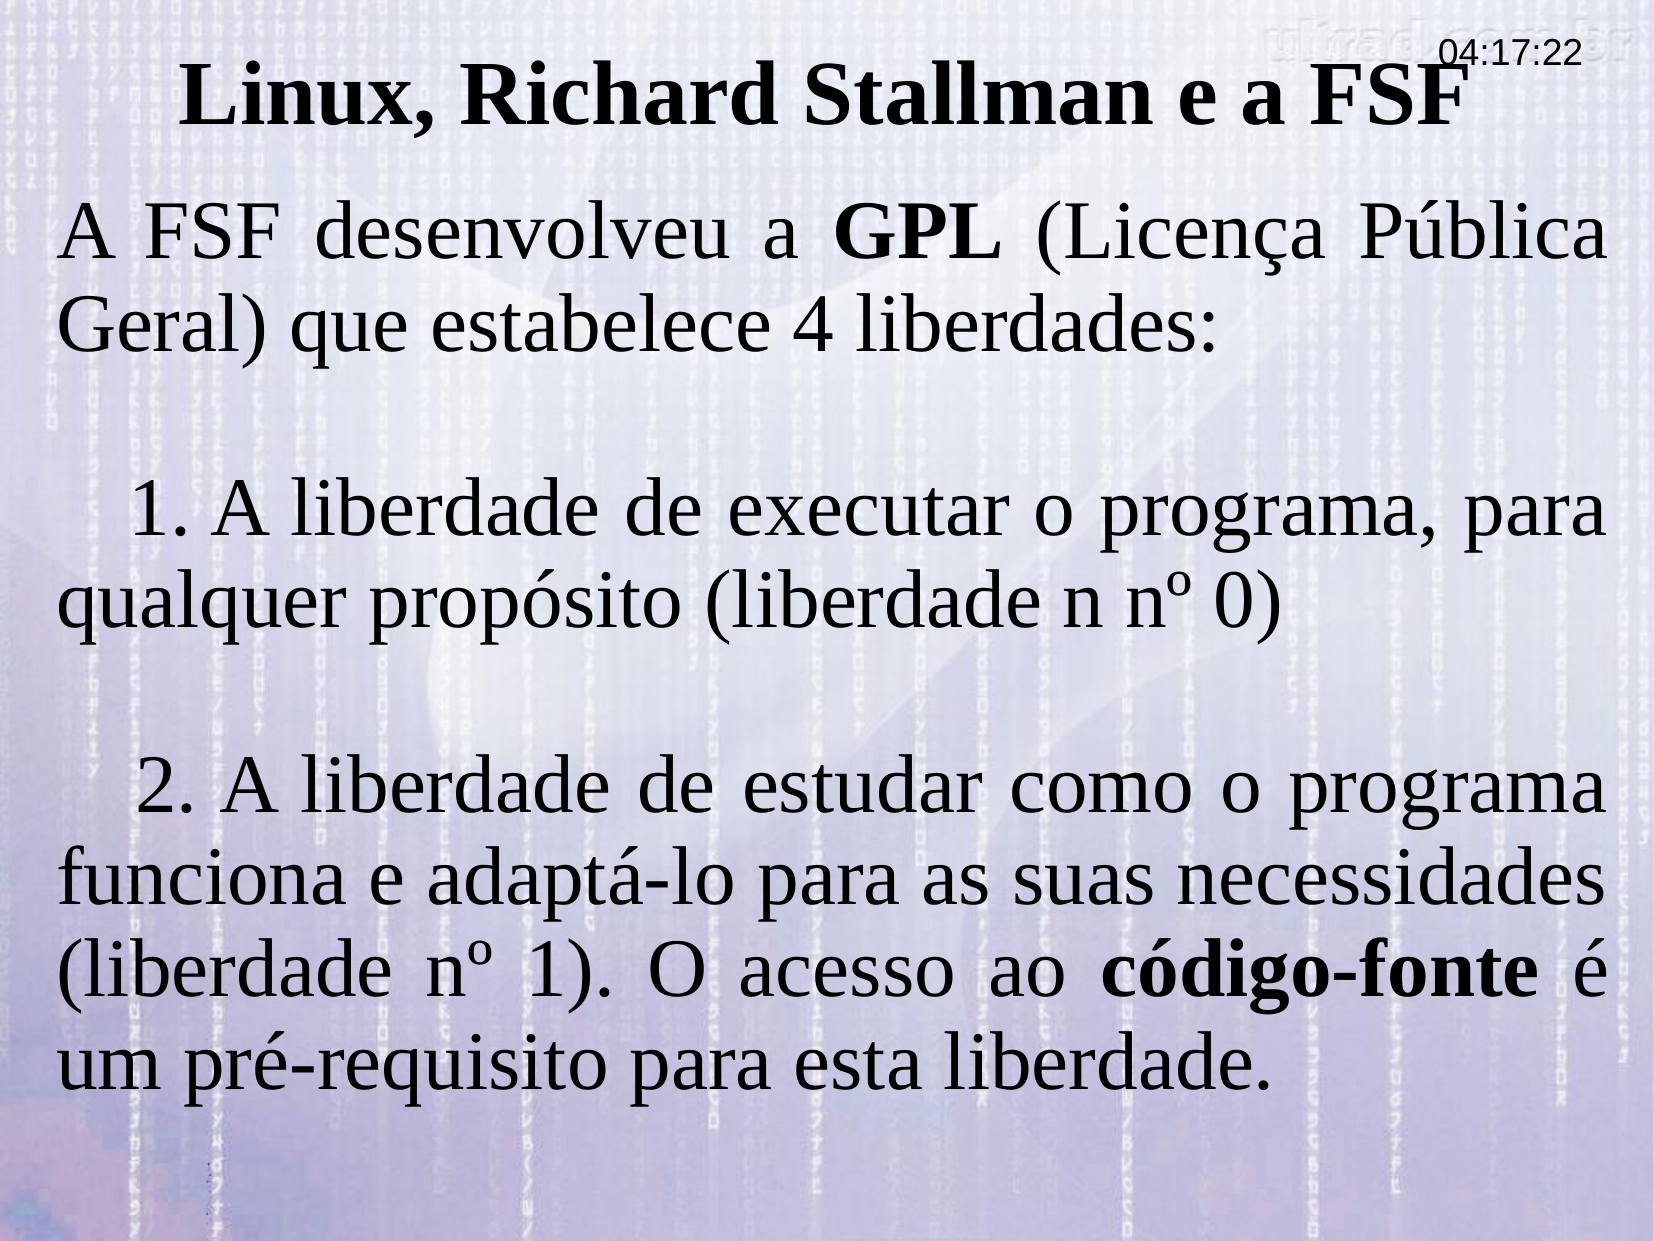

03:10:28
Linux, Richard Stallman e a FSF
A FSF desenvolveu a GPL (Licença Pública Geral) que estabelece 4 liberdades:
 1. A liberdade de executar o programa, para qualquer propósito (liberdade n nº 0)
 2. A liberdade de estudar como o programa funciona e adaptá-lo para as suas necessidades (liberdade nº 1). O acesso ao código-fonte é um pré-requisito para esta liberdade.